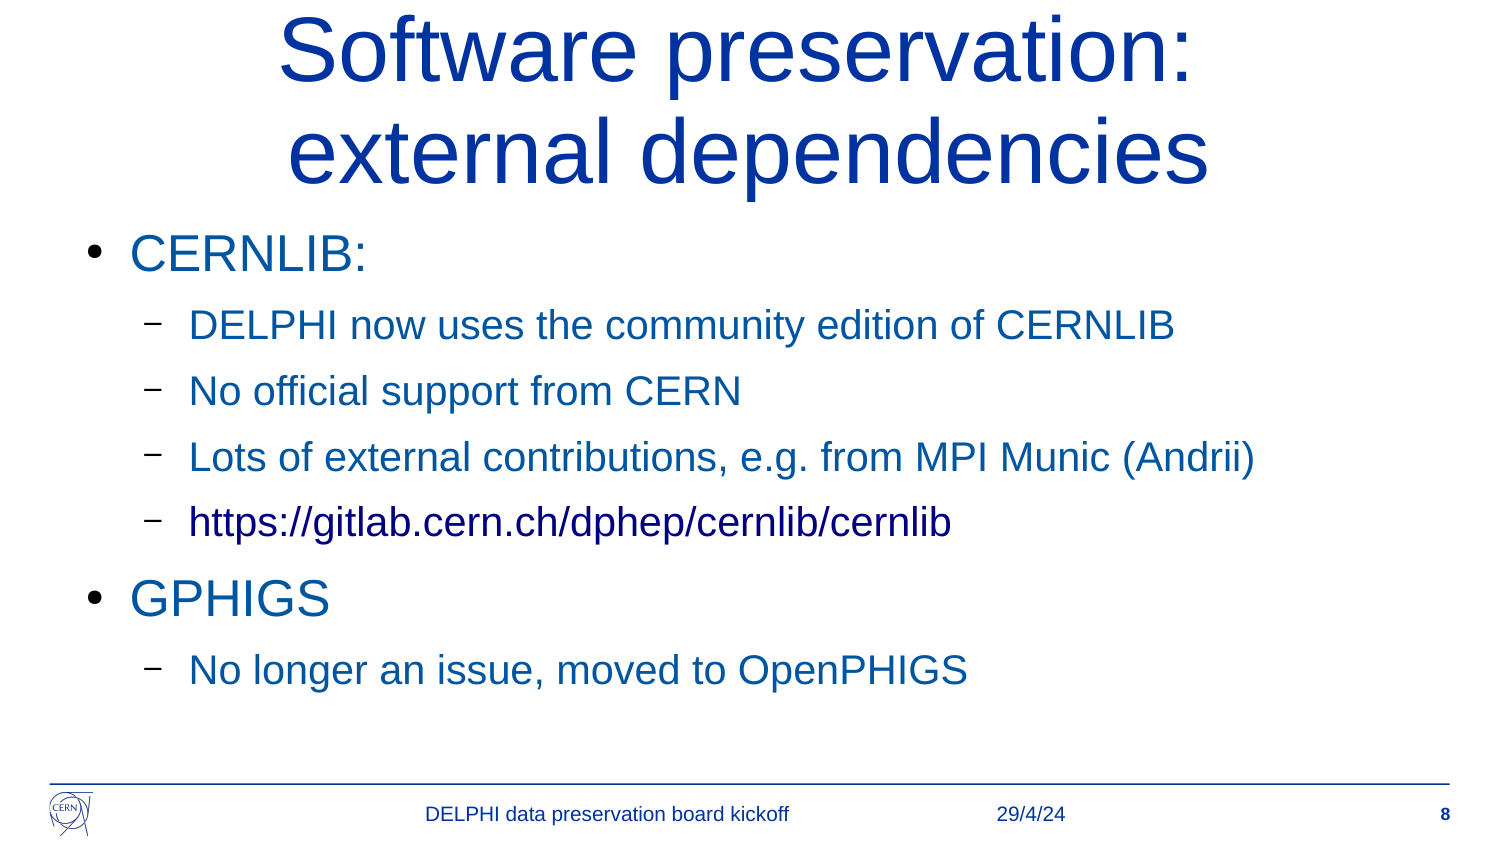

# Software preservation: external dependencies
CERNLIB:
DELPHI now uses the community edition of CERNLIB
No official support from CERN
Lots of external contributions, e.g. from MPI Munic (Andrii)
https://gitlab.cern.ch/dphep/cernlib/cernlib
GPHIGS
No longer an issue, moved to OpenPHIGS